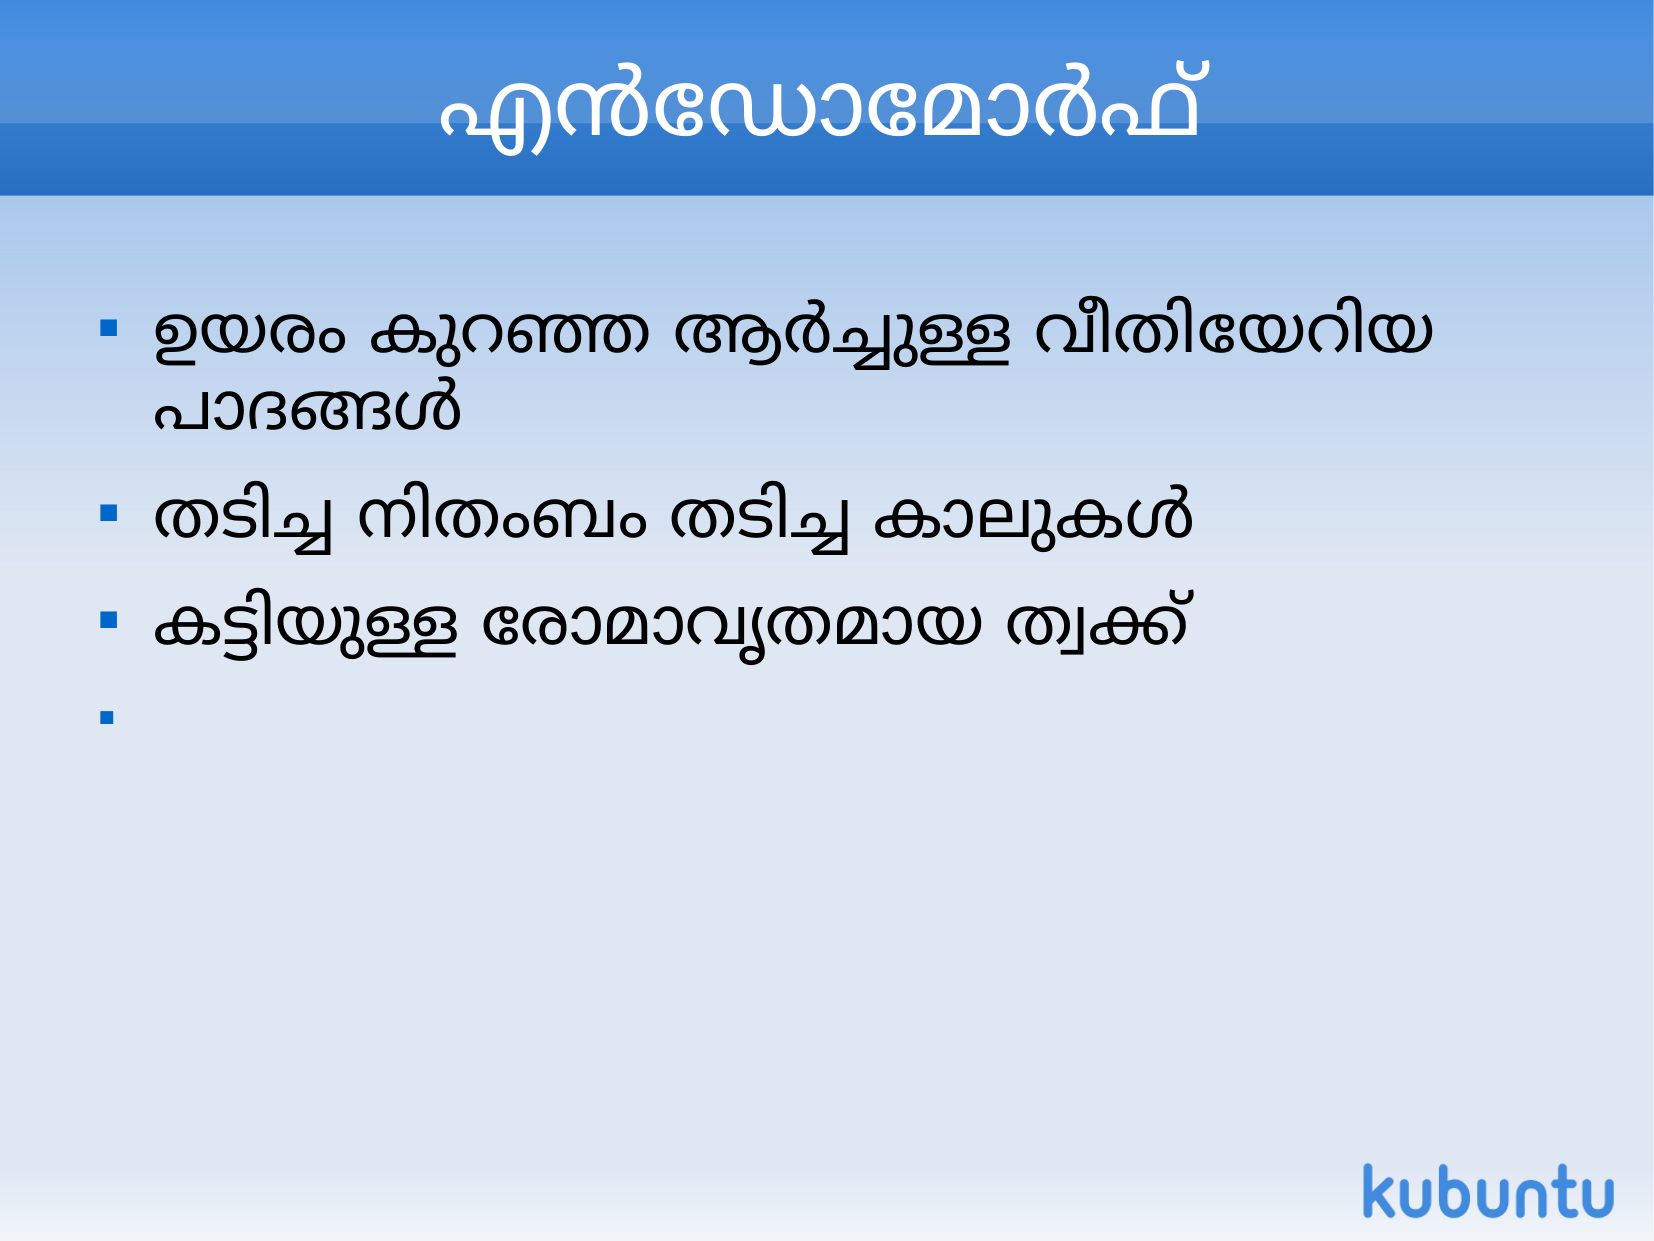

# എന്‍ഡോമോര്‍ഫ്
ഉയരം കുറഞ്ഞ ആര്‍ച്ചുള്ള വീതിയേറിയ പാദങ്ങള്‍
തടിച്ച നിതംബം തടിച്ച കാലുകള്‍
കട്ടിയുള്ള രോമാവൃതമായ ത്വക്ക്